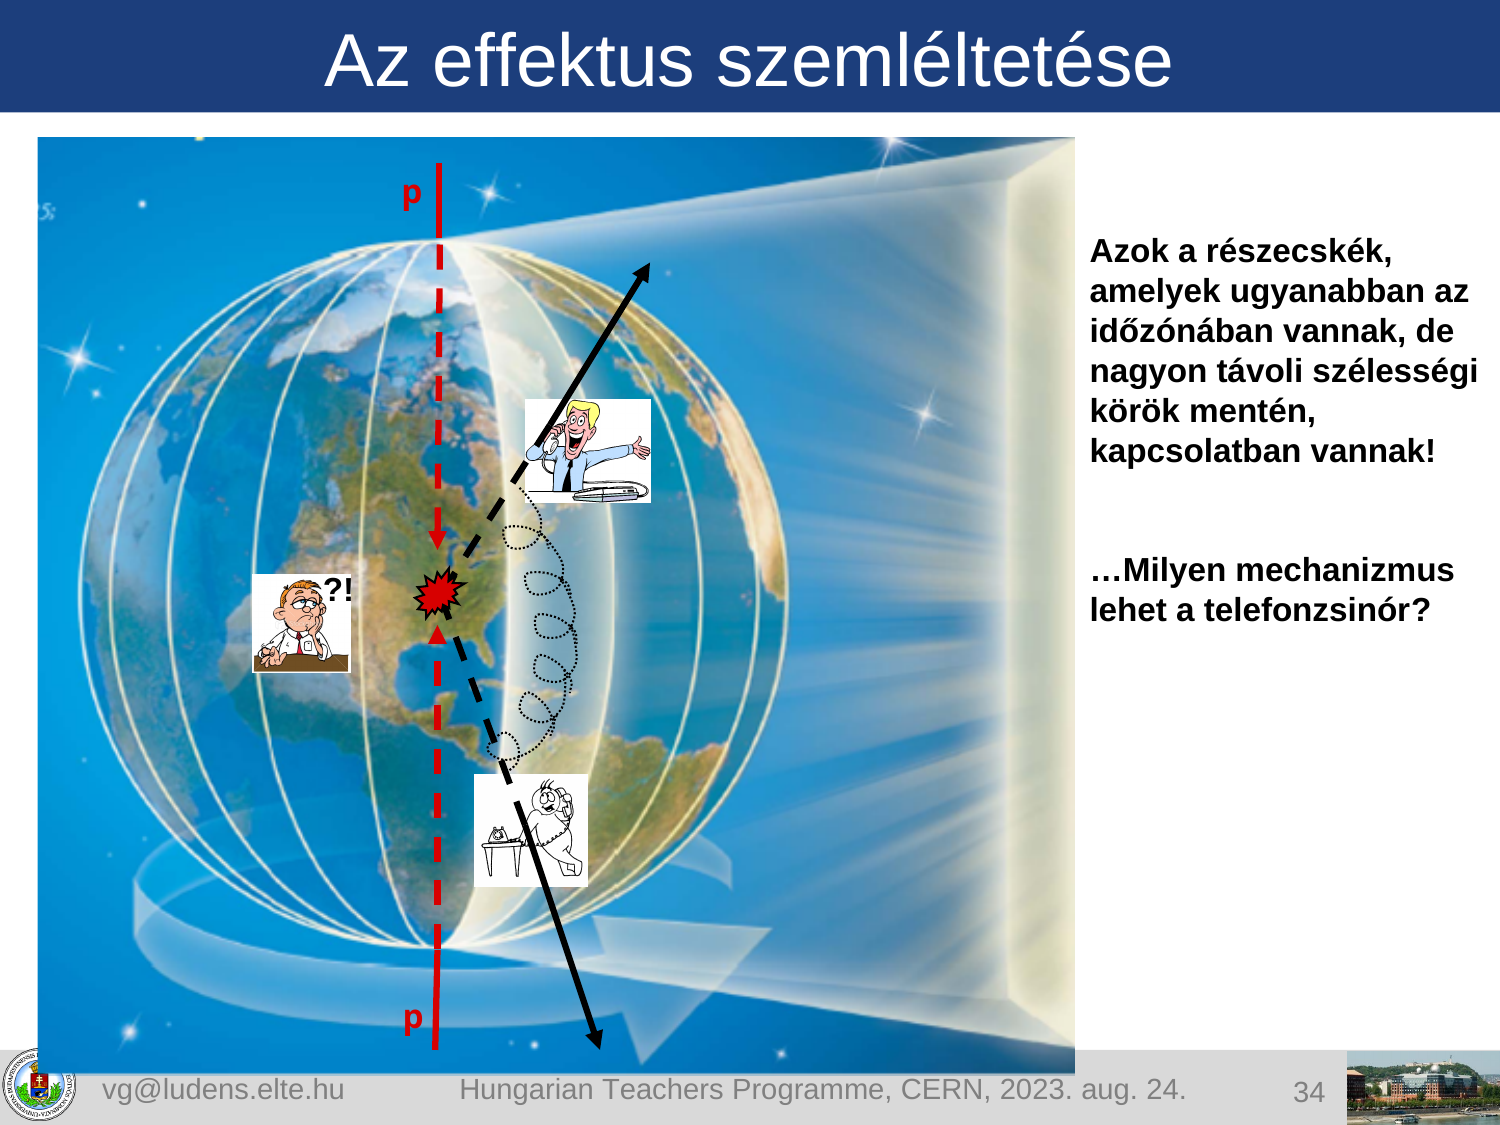

# Az effektus szemléltetése
p
?!
p
Azok a részecskék, amelyek ugyanabban az időzónában vannak, de nagyon távoli szélességi körök mentén, kapcsolatban vannak!
…Milyen mechanizmus lehet a telefonzsinór?
34